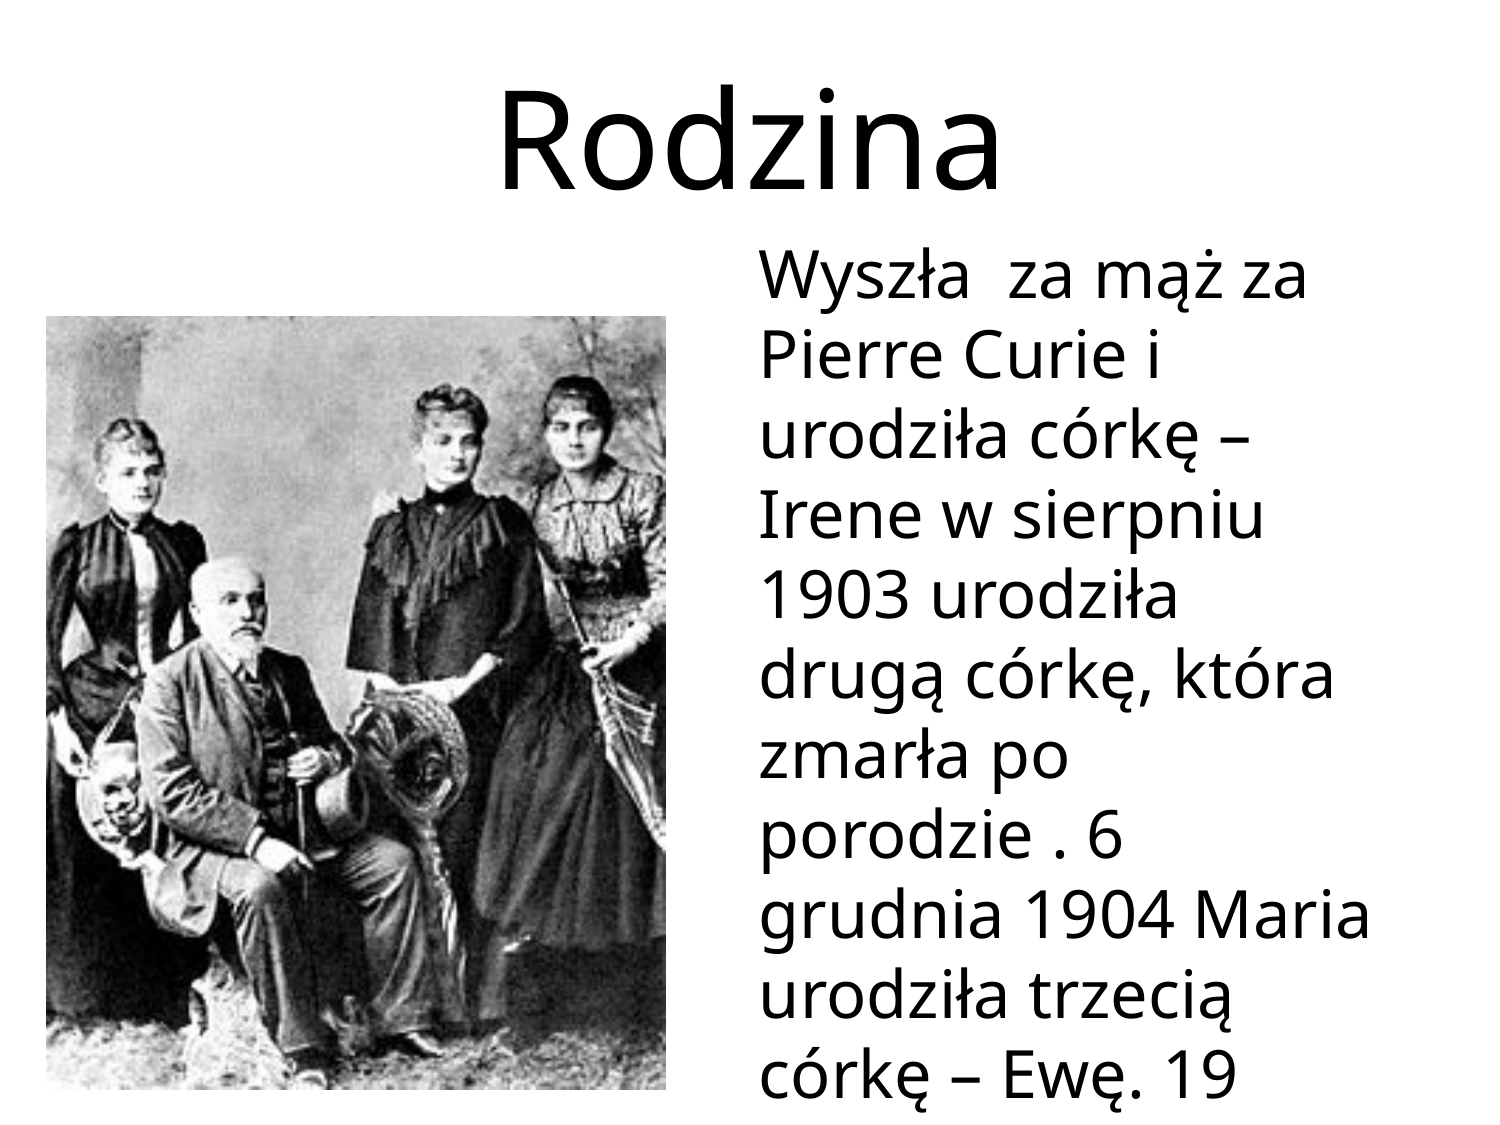

# Rodzina
Wyszła za mąż za Pierre Curie i urodziła córkę – Irene w sierpniu 1903 urodziła drugą córkę, która zmarła po porodzie . 6 grudnia 1904 Maria urodziła trzecią córkę – Ewę. 19 kwietnia 1906 zginął jej mąż w wypadku – został potrącony przez konny wóz ciężarowy.